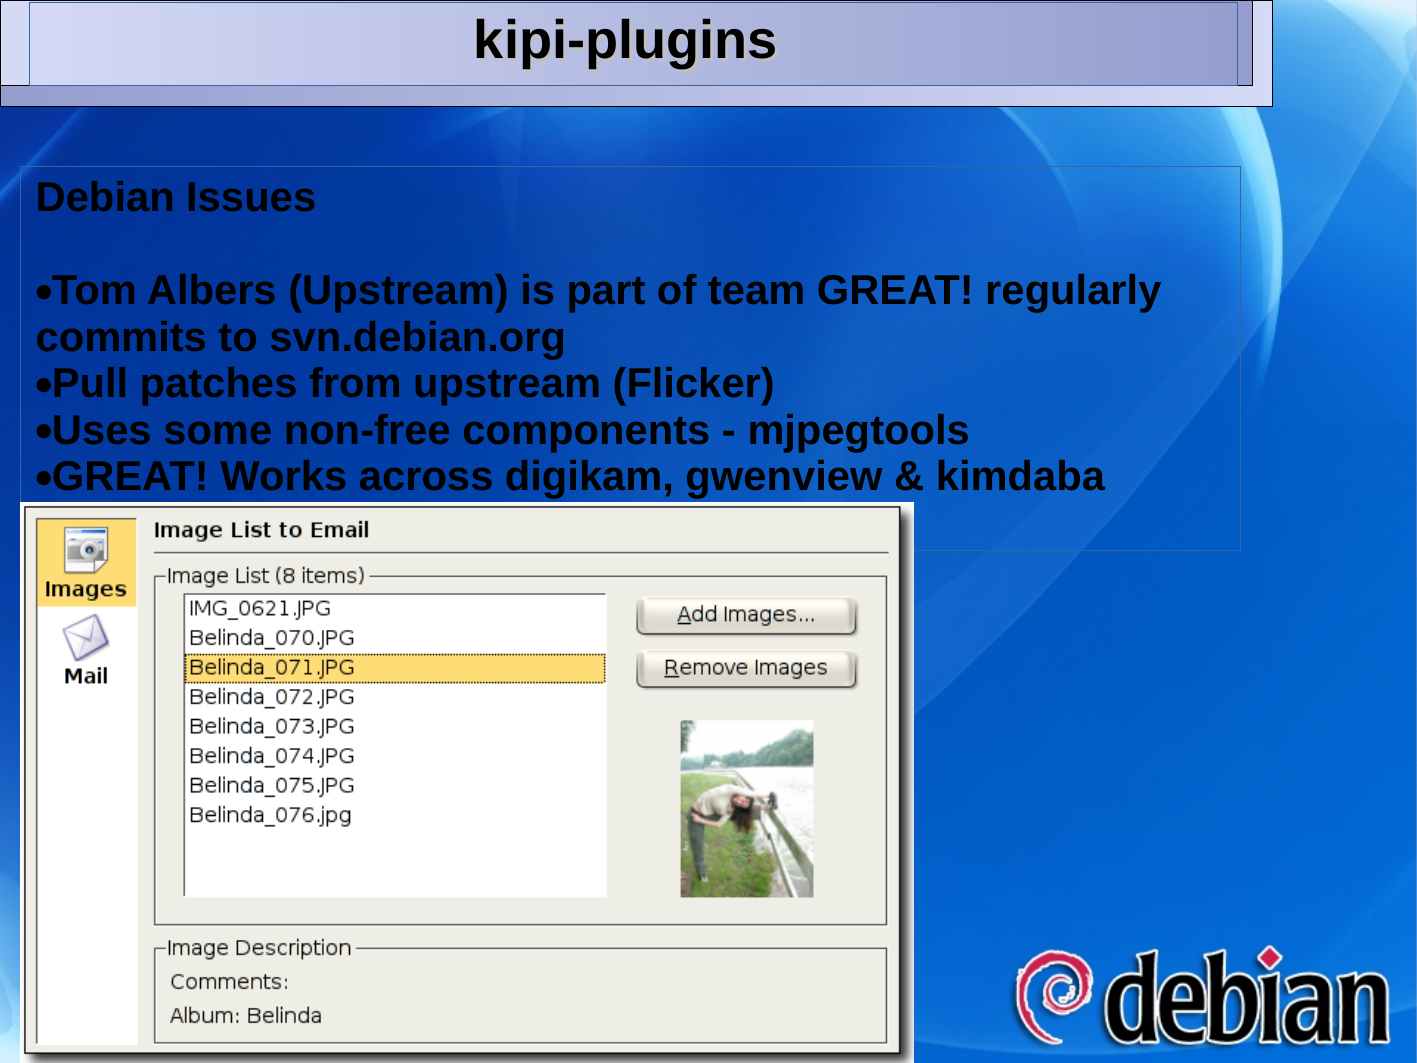

kipi-plugins
Debian Issues
Tom Albers (Upstream) is part of team GREAT! regularly commits to svn.debian.org
Pull patches from upstream (Flicker)
Uses some non-free components - mjpegtools
GREAT! Works across digikam, gwenview & kimdaba